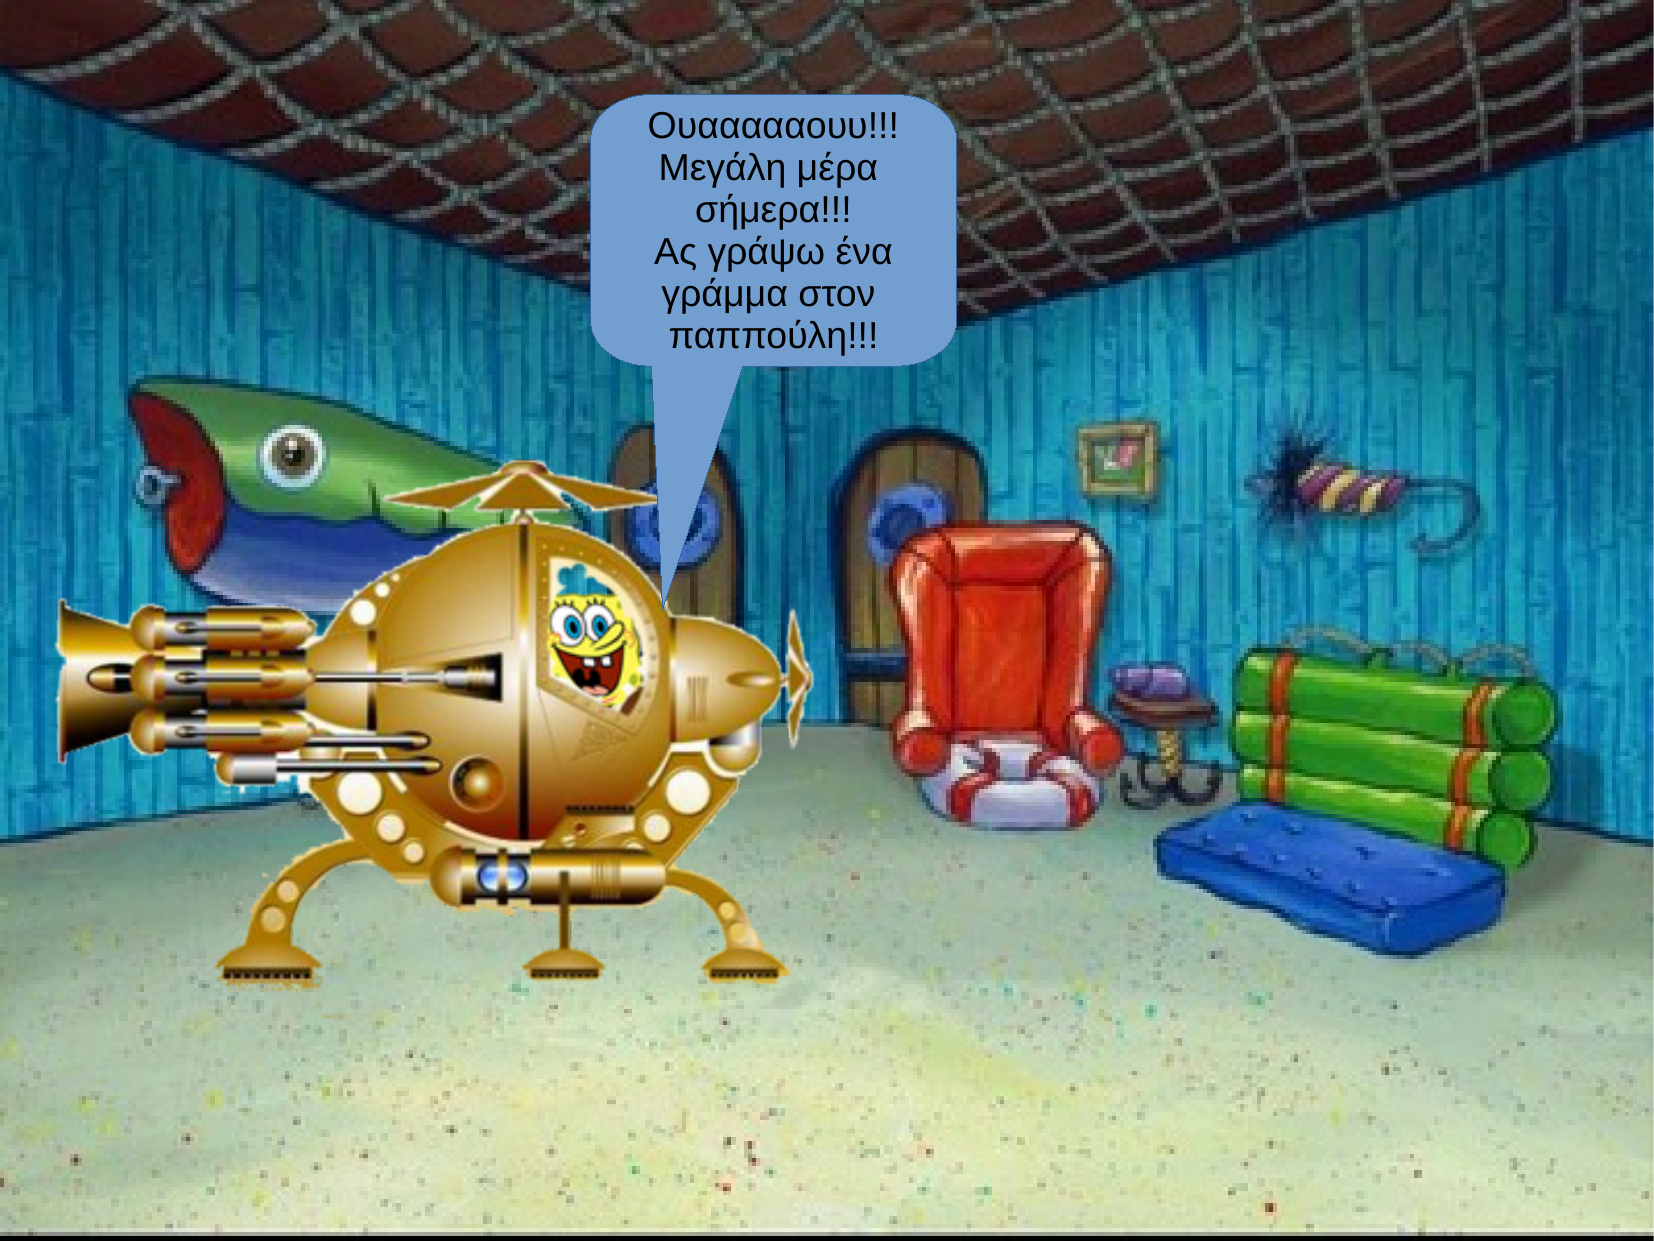

Ουαααααουυ!!!
Μεγάλη μέρα
σήμερα!!!
Ας γράψω ένα
γράμμα στον
παππούλη!!!